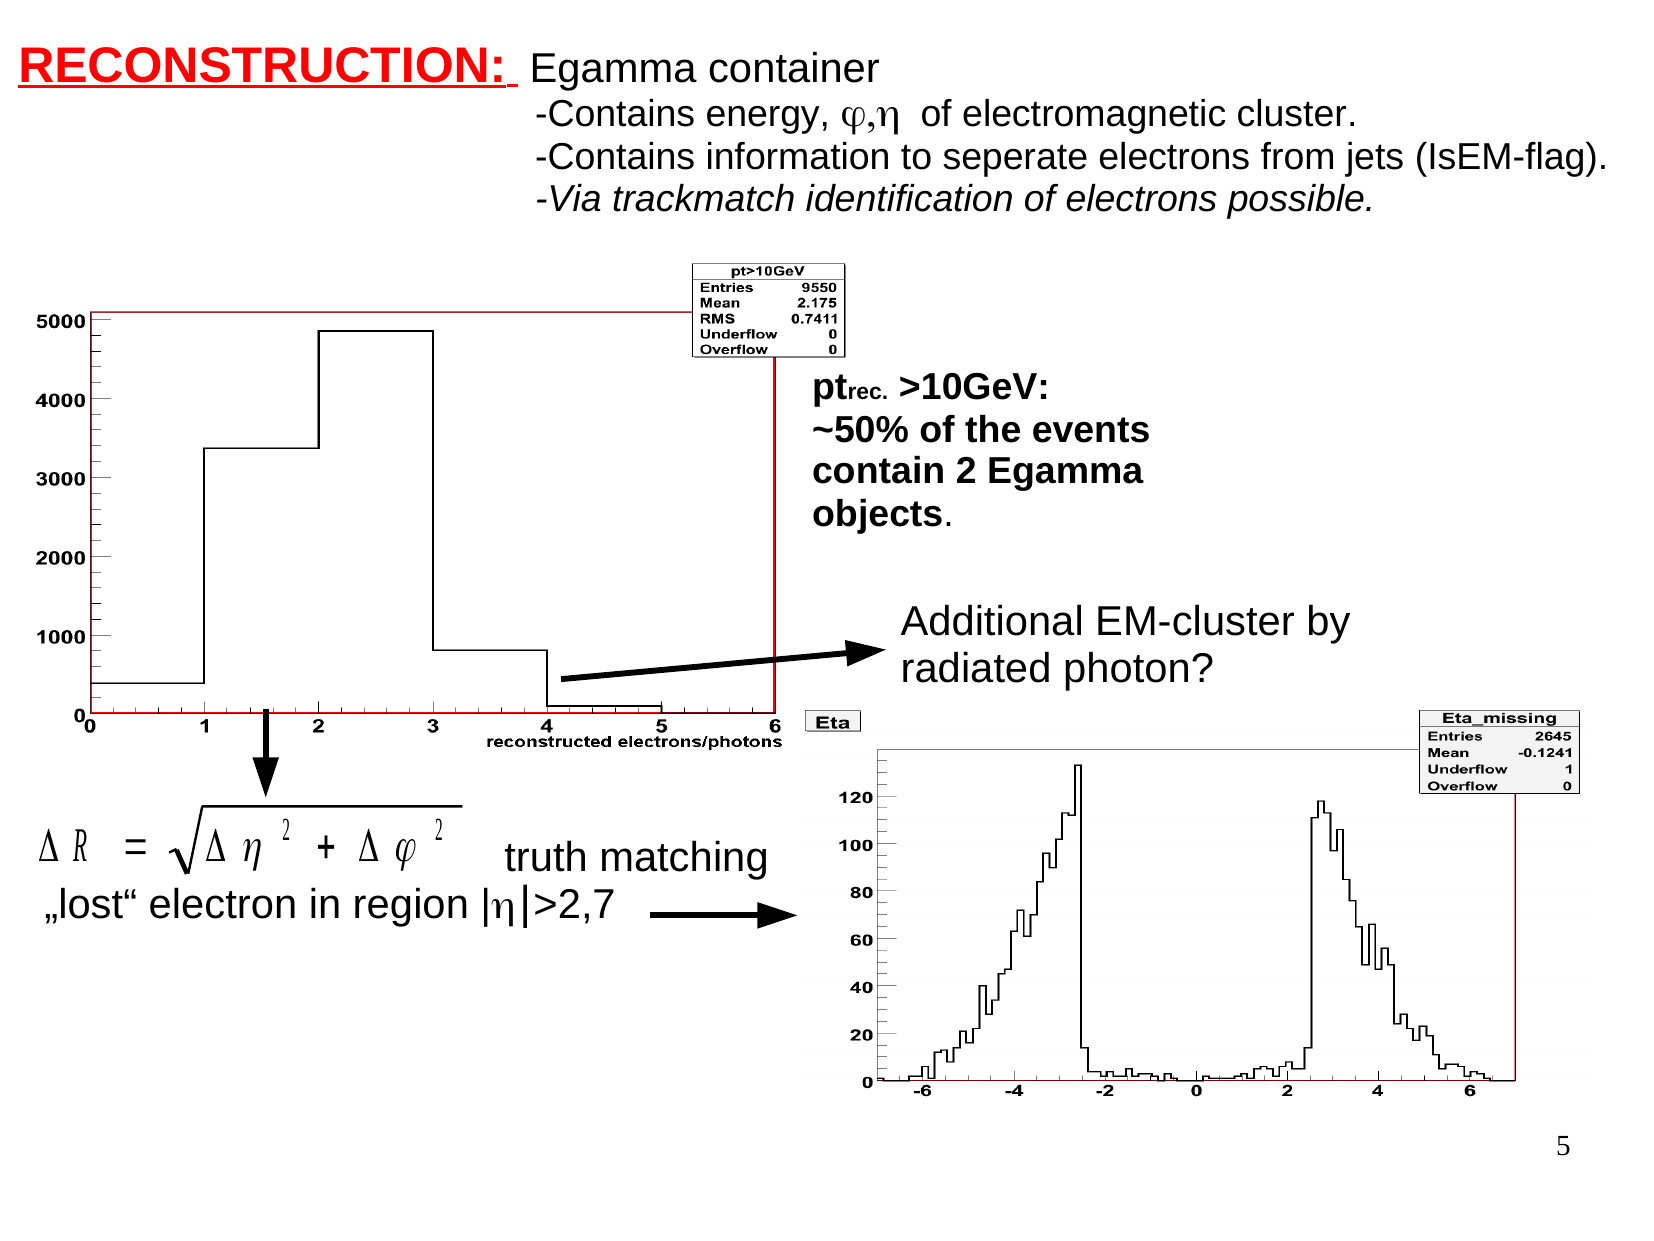

RECONSTRUCTION: Egamma container
							-Contains energy, j,h of electromagnetic cluster.
							-Contains information to seperate electrons from jets (IsEM-flag).
							-Via trackmatch identification of electrons possible.
ptrec. >10GeV:
~50% of the events contain 2 Egamma objects.
Additional EM-cluster by radiated photon?
 truth matching
„lost“ electron in region |h|>2,7
5